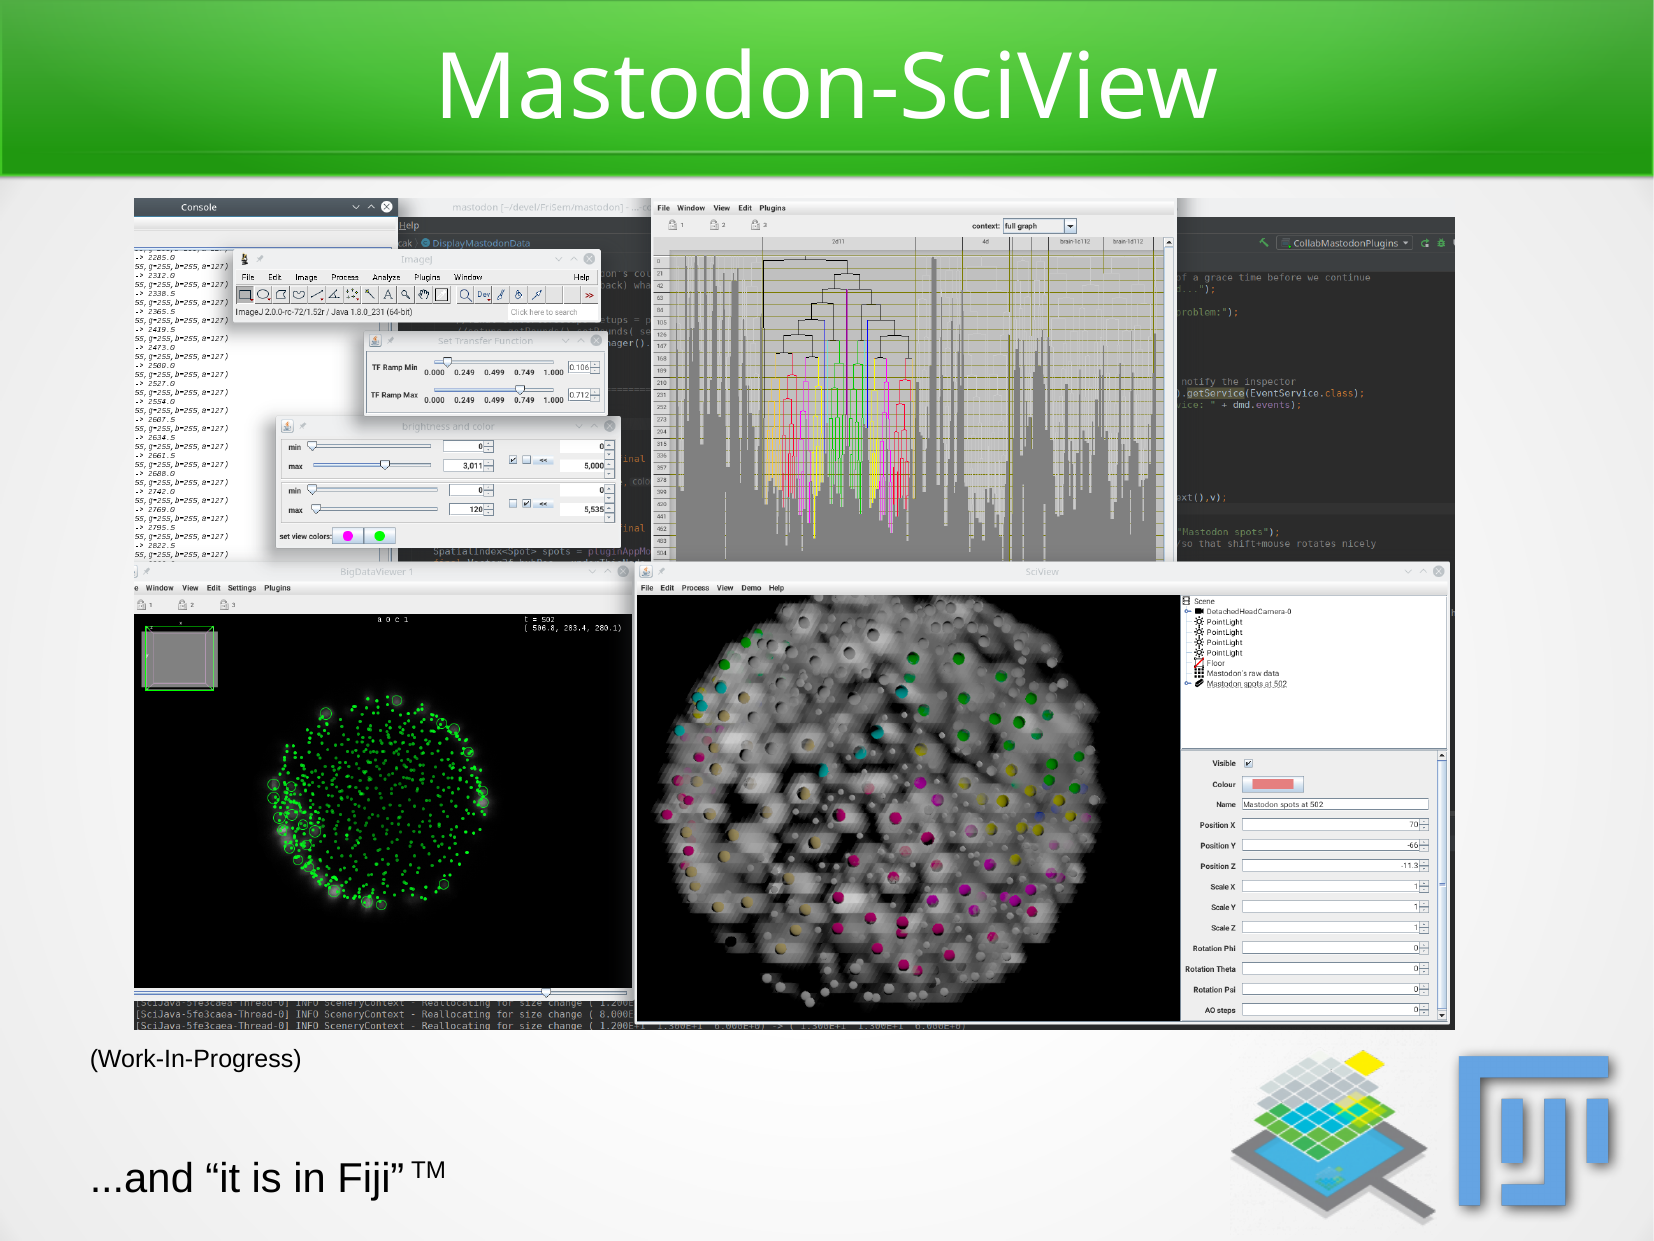

# Mastodon-SciView
(Work-In-Progress)
...and “it is in Fiji” TM